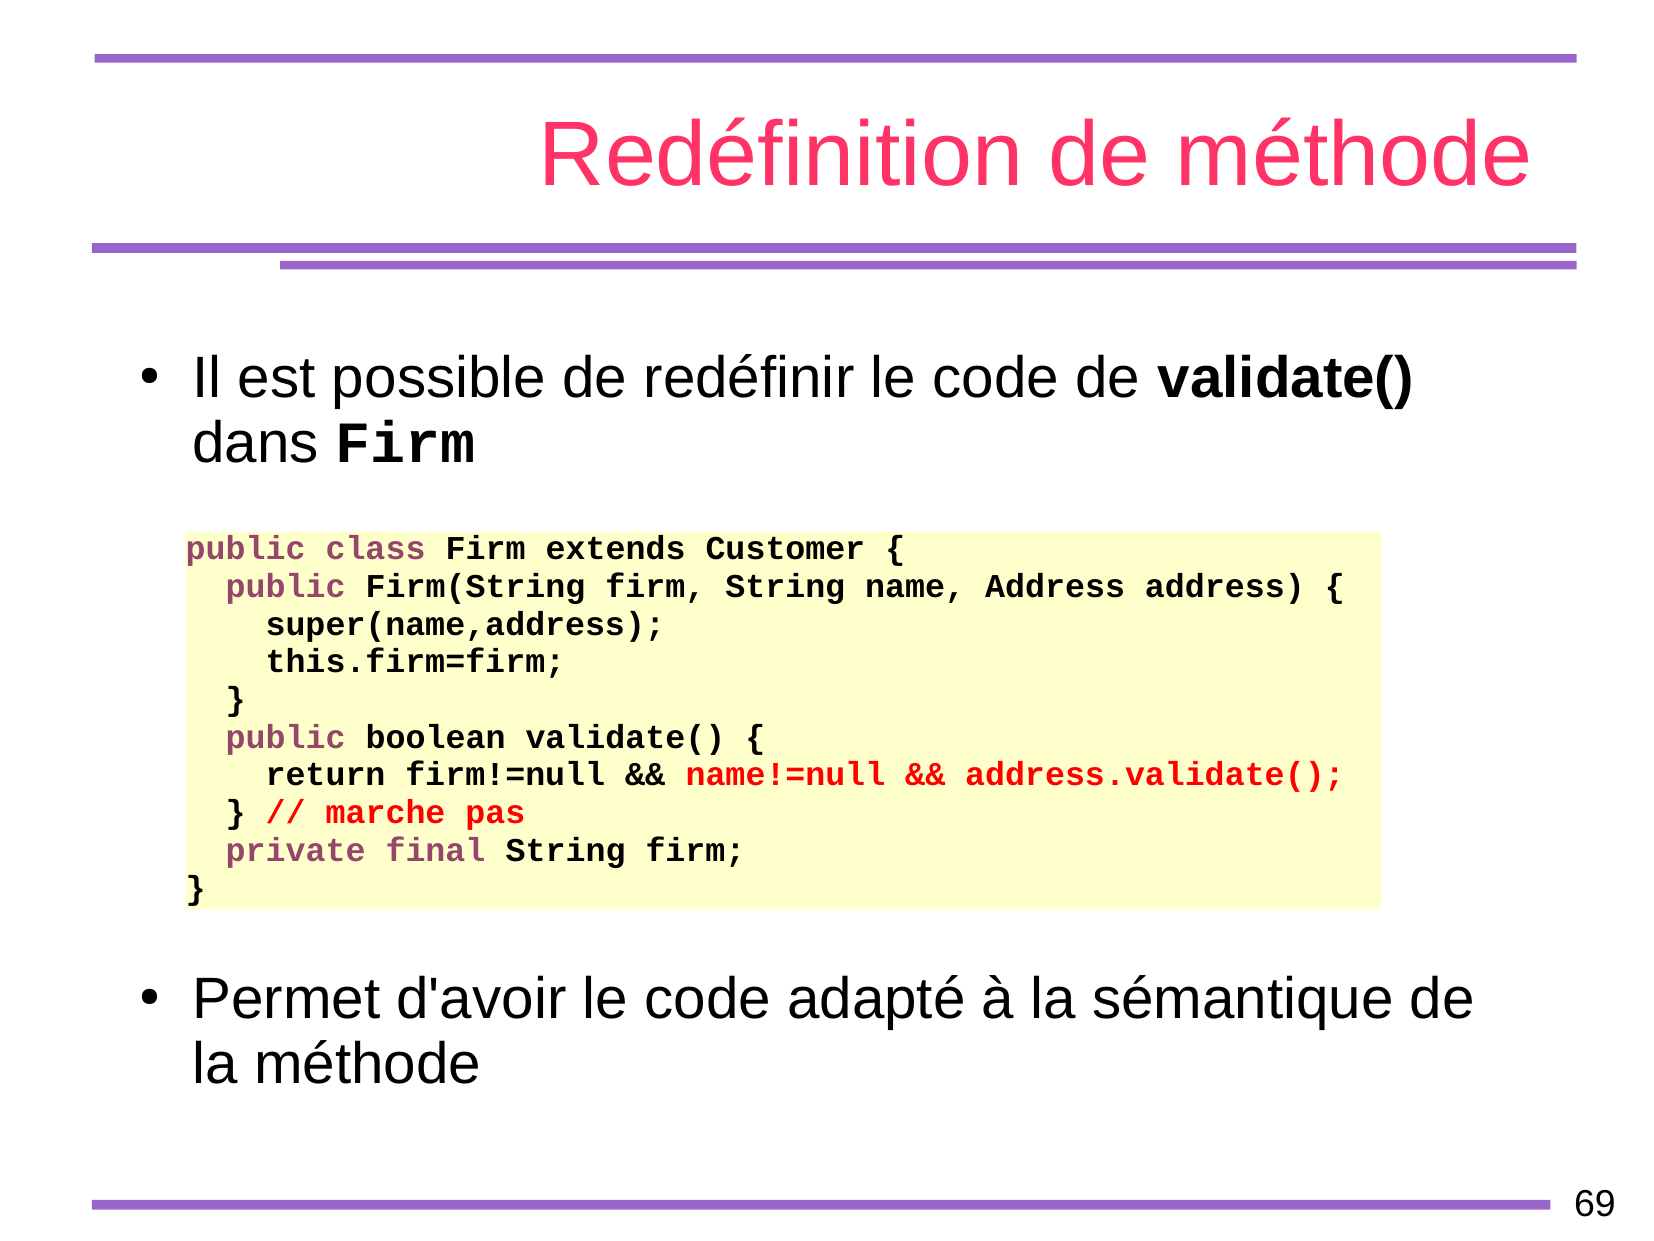

# Redéfinition de méthode
Il est possible de redéfinir le code de validate() dans Firm
Permet d'avoir le code adapté à la sémantique de la méthode
public class Firm extends Customer {
 public Firm(String firm, String name, Address address) {
 super(name,address);
 this.firm=firm;
 }
 public boolean validate() {
 return firm!=null && name!=null && address.validate();
 } // marche pas
 private final String firm;
}